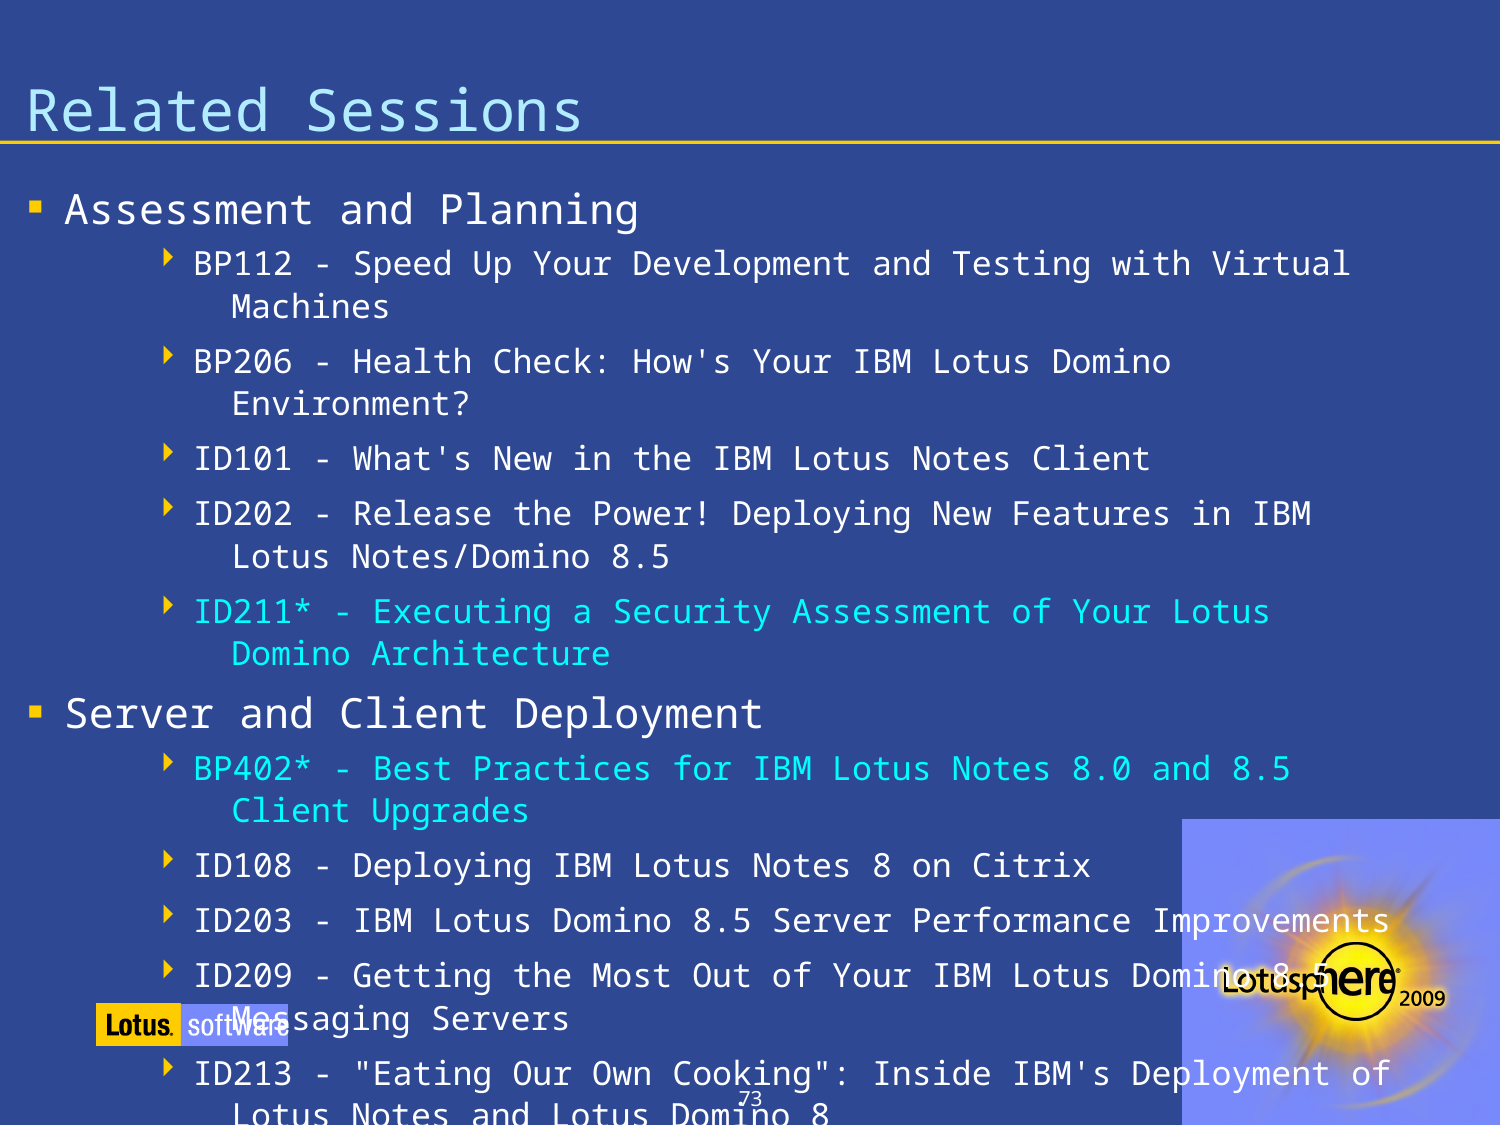

# Related Sessions
Assessment and Planning
BP112 - Speed Up Your Development and Testing with Virtual Machines
BP206 - Health Check: How's Your IBM Lotus Domino Environment?
ID101 - What's New in the IBM Lotus Notes Client
ID202 - Release the Power! Deploying New Features in IBM Lotus Notes/Domino 8.5
ID211* - Executing a Security Assessment of Your Lotus Domino Architecture
Server and Client Deployment
BP402* - Best Practices for IBM Lotus Notes 8.0 and 8.5 Client Upgrades
ID108 - Deploying IBM Lotus Notes 8 on Citrix
ID203 - IBM Lotus Domino 8.5 Server Performance Improvements
ID209 - Getting the Most Out of Your IBM Lotus Domino 8.5 Messaging Servers
ID213 - "Eating Our Own Cooking": Inside IBM's Deployment of Lotus Notes and Lotus Domino 8
Applications
BP408* - Optimizing IBM Lotus Domino Application Infrastructures to Maximize Upgrade Success
73